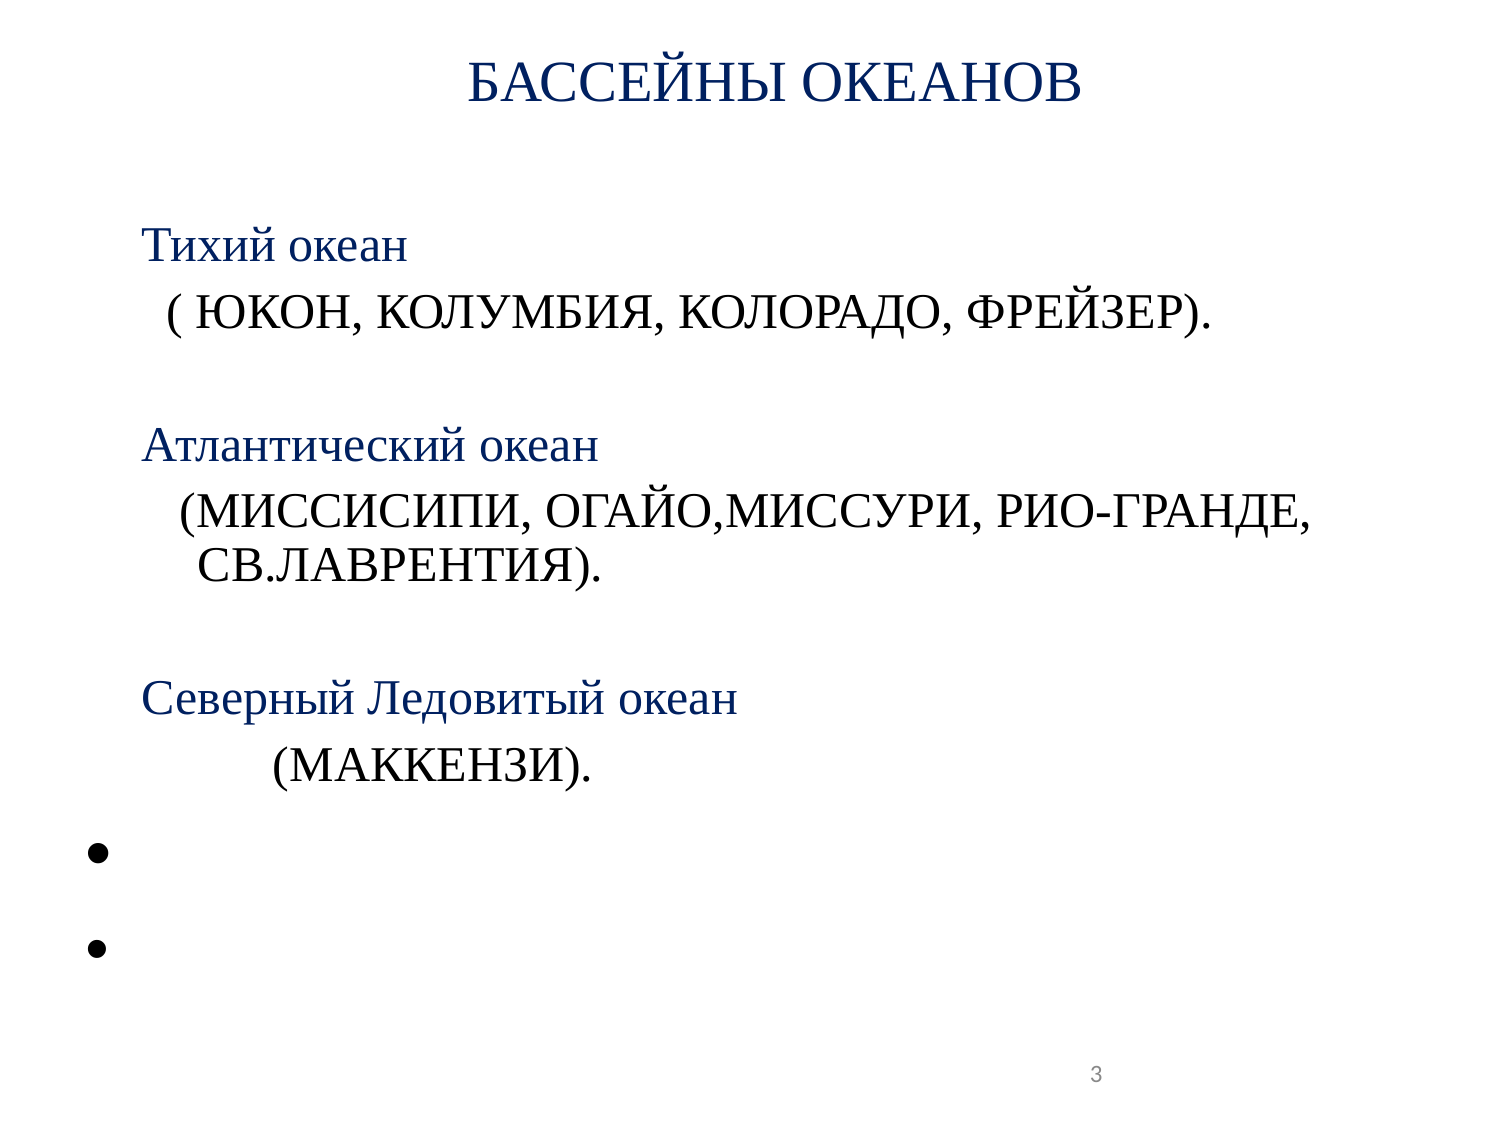

# БАССЕЙНЫ ОКЕАНОВ
Тихий океан
 ( ЮКОН, КОЛУМБИЯ, КОЛОРАДО, ФРЕЙЗЕР).
Атлантический океан
 (МИССИСИПИ, ОГАЙО,МИССУРИ, РИО-ГРАНДЕ, СВ.ЛАВРЕНТИЯ).
Северный Ледовитый океан
	(МАККЕНЗИ).